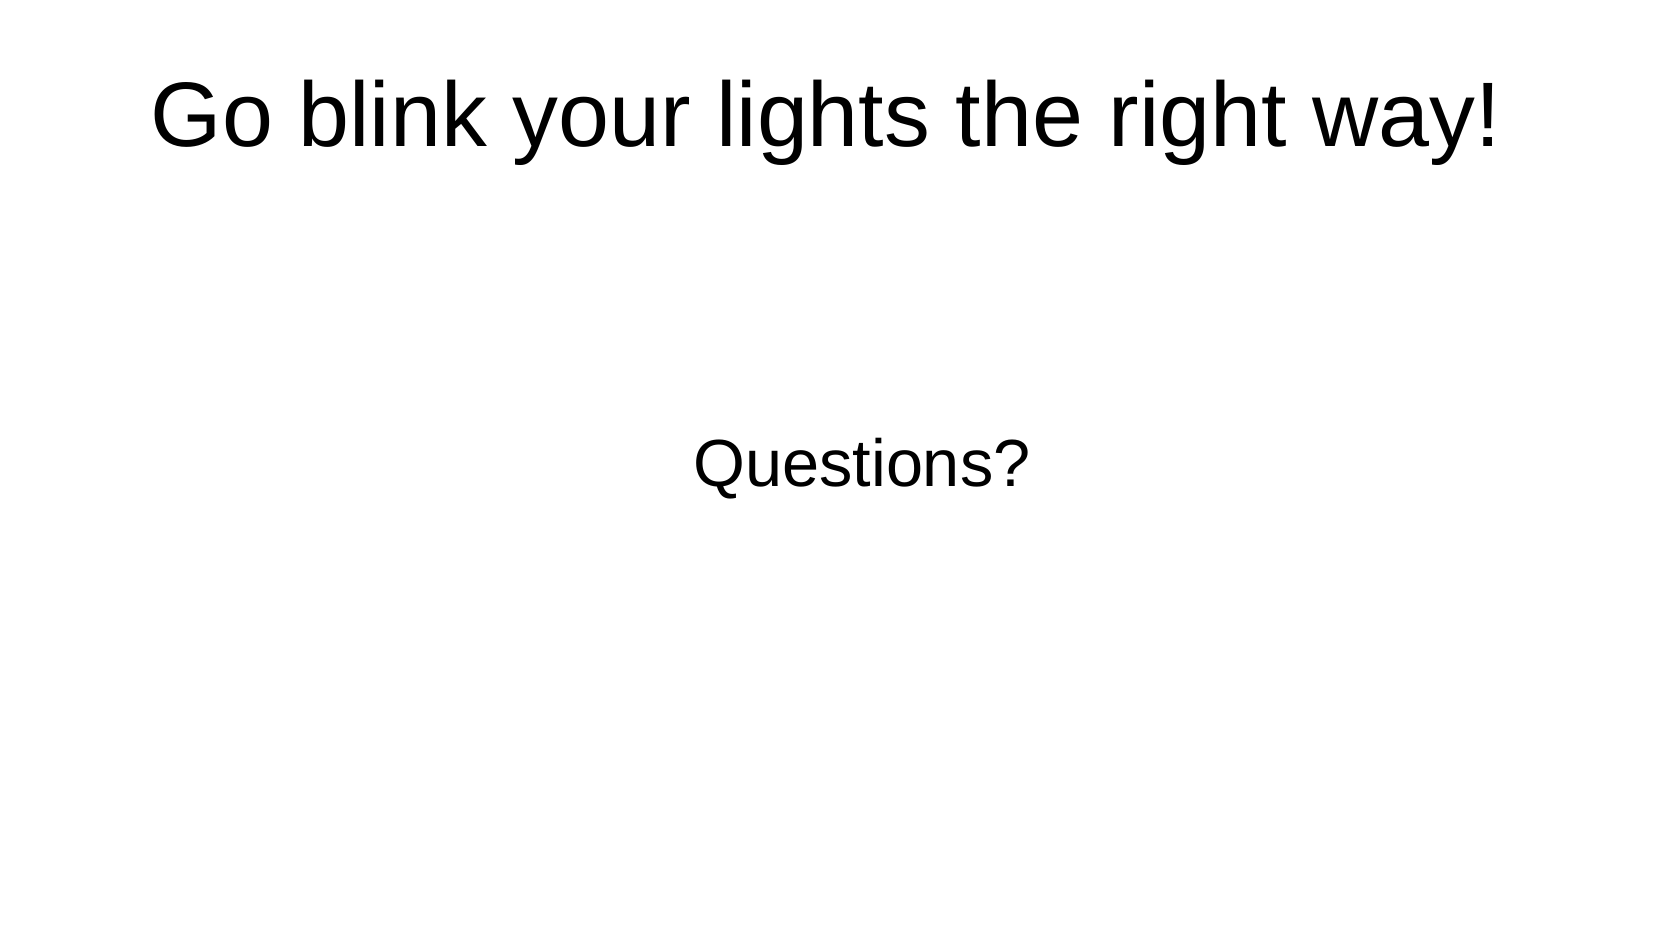

# Go blink your lights the right way!
Questions?